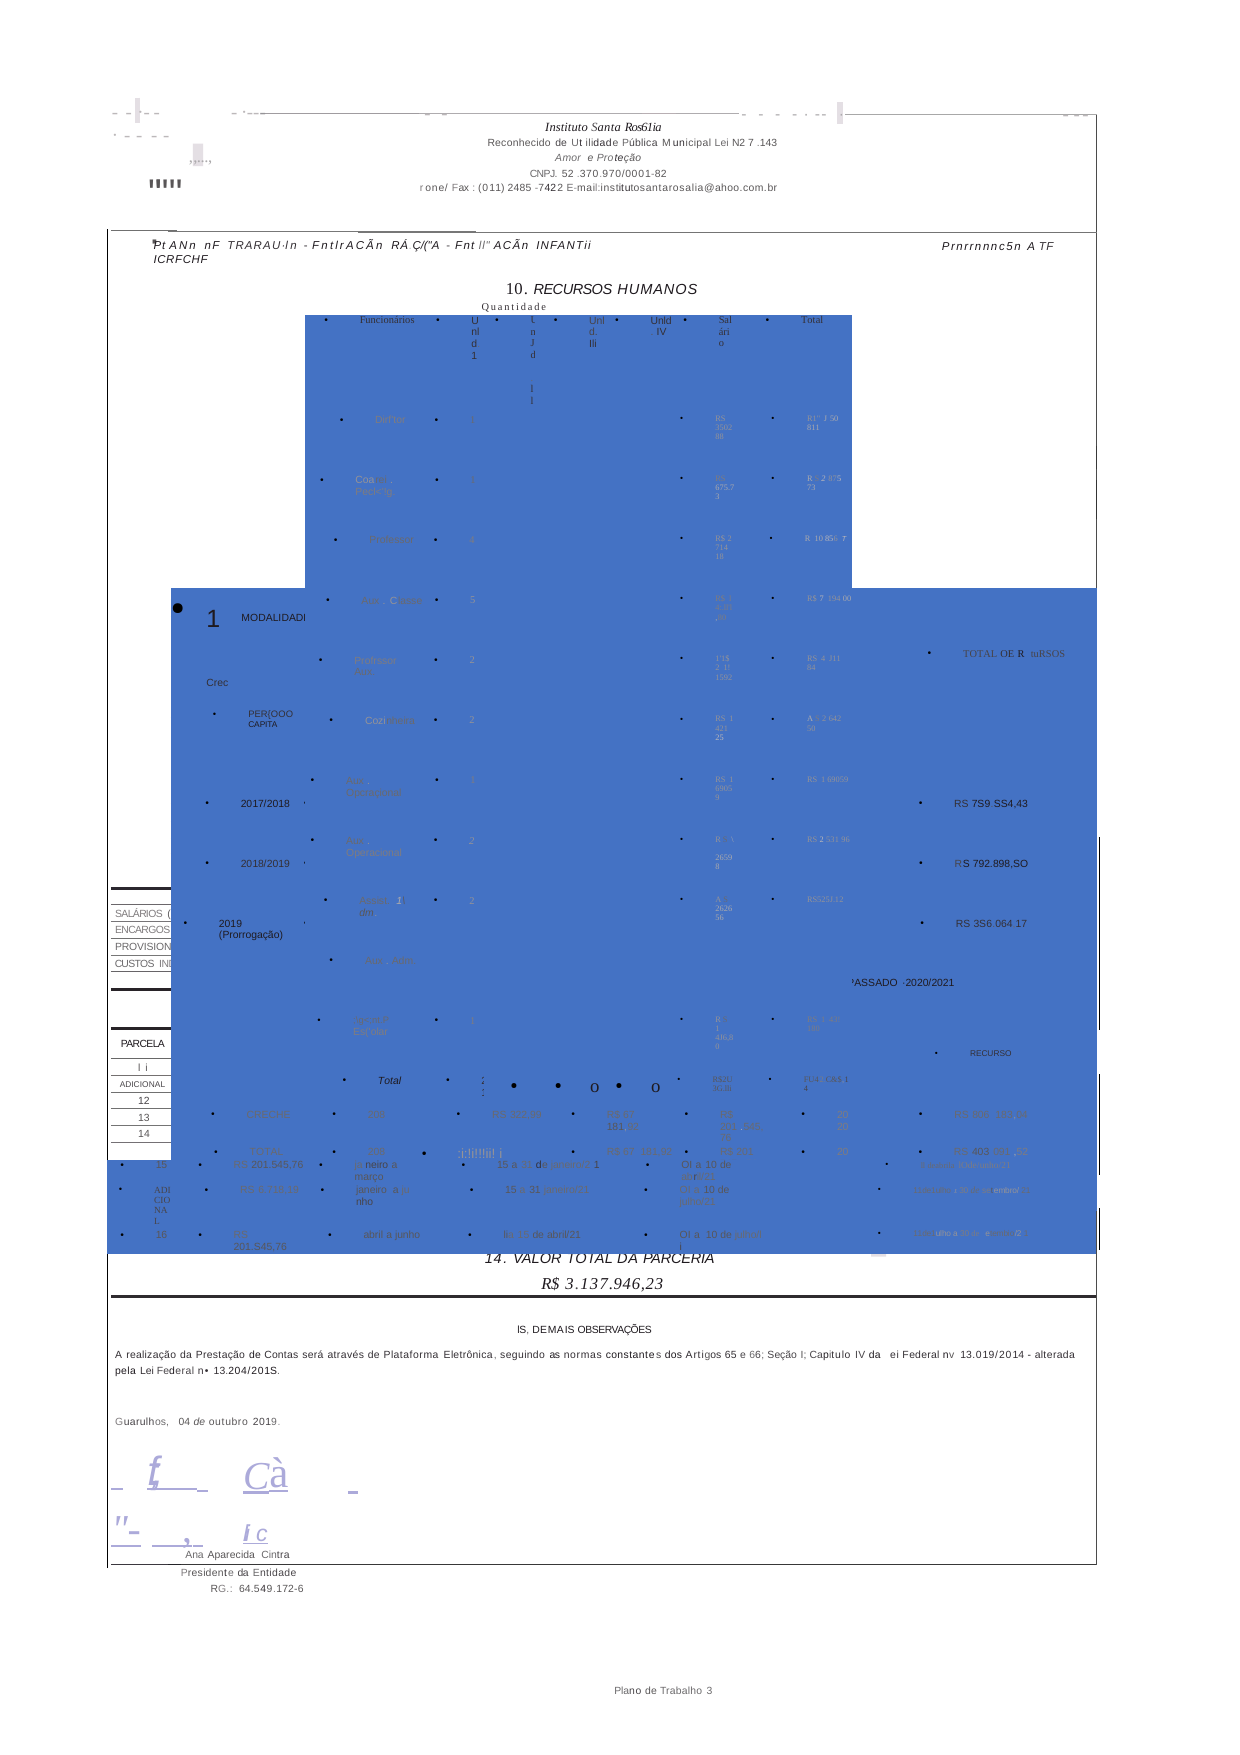

--·--·----
-·---
--
---
----·--·
Instituto Santa Ros61ia
Reconhecido de Ut ilidade Pública Municipal Lei N2 7 .143
Amor e Proteção
CNPJ. 52 .370.970/0001-82
rone/ Fax : (011) 2485 -7422 E-mail:institutosantarosalia@ahoo.com.br
'/
,,...,
"""·
Pt ANn nF TRARAU·ln - FntlrACÃn RÁ.Ç/("A - Fnt ll" ACÃn INFANTii ICRFCHF
Prnrrnnnc5n A TF
10. RECURSOS HUMANOS
Quantidade
| Funcionários | Unld. 1 | UnJd . ll | Unld. Ili | Unld. IV | Salário | Total |
| --- | --- | --- | --- | --- | --- | --- |
| Dirf'tor | 1 | | | | RS 350288 | R1" J 50 811 |
| Coarei . Pecl<'!g. | 1 | | | | RS 675.73 | R S 2 875 73 |
| Professor | 4 | | | | R$ 2 714 18 | R 10 856 T |
| Aux . Classe | 5 | | | | R$ l 4:.ll'l ,80 | R$ 7 194 00 |
| Profrssor Aux. | 2 | | | | 1'1$ 2 1!1592 | RS 4 J11 84 |
| Cozinheira | 2 | | | | RS 1 421 25 | A S 2 642 50 |
| Aux . Opcraçional | 1 | | | | RS 1 69059 | RS 1 69059 |
| Aux . Operacional | 2 | | | | R S \ 26598 | RS 2 531 96 |
| Assist. 1\dm. | 2 | | | | A S 262656 | RS525J.12 |
| Aux . Adm. | | | | | | |
| ;\g<;nt.P Es('olar | 1 | | | | R S 1 4J6,80 | RS 1 43!180 |
| Total | 21 | o | o | o | R$2U3G.lli | FU42.C&$,14 |
ll. RECURSOS FINANCEIROS
11.1.RECEITAS
| 1 MODALIDADE : 1 Crec PER{OOO PEl\CAPITA | | he | 1 | | | | | | | |
| --- | --- | --- | --- | --- | --- | --- | --- | --- | --- | --- |
| | | VAGAS | | VALOR MENSAL | VR.Tl\IMi!S'TRAL | | VR.PEftÍOOO | | f'ERMANEHT E | TOTAL OE R tuRSOS |
| 2017/2018 | RS 299,32 | 208 | | R$ 62.258,S6 | RS 186.77S,68 | | RS 747.102,72 | | R $ l2.4Sl.71 | RS 7S9.SS4,43 |
| 2018/2019 | R$ 312,46 | 208 | | R$ 64.991,68 | RS 194,97S,04 | | R$ 779.900,16 | | RS 12.998,34 | RS 792.898,SO |
| 2019 (Prorrogação) | RS 322,99 | 208 | | RS 67.181,92 | R$ 201.S4S,76 | | RS 349.34S,98 | | R $ 6.718,19 | RS 3S6.064,17 |
| NITOTAL CRIANÇAS VALOR A SER REPASSADO ·2020/2021 | | | | | | | | | | |
| | | | | | | | | | | |
| | ATENDIDAS | | | | | MENSAL | TRIMESTRAL | ANO | | RECURSO |
| CRECHE | 208 | | RS 322,99 | | | R$ 67 181,92 | R$ 201 .545,76 | 2020 | | RS 806 183,04 |
| TOTAL | 208 | | :i:!i!!!ii! i i;H11!:::!;!::'.füi1!ii1! j!1!]:li! !:1;i;j:j | | | R$ 67 181,92 | R$ 201 545 , 76 | 2021 | | RS 403 091 ,52 |
MODALIDADE
VALOR POR VAGA
 	TOT AL DE RECURSOS 	1
ANO
PARCELA ADICIONAL
1
R$ 1.229.429, 13
2020
RS 13 436 ,38
RS 6 718 , 19
2021
TOTAL
RS 20.154,57
11.2. DESPESAS
1
Tipo de Despesa
Valor Mensal Previsto (RS)
SALÁRIOS (rh)
RS 42.498,14
ENCARGOS
RS 5 .099,78
PROVISIONAMENTO
RS 8.263,52
CUSTOS INDIRETOS
RS 11.320,48
Total Geral
R$ 67.181,92
13. CRONOGRAMA DE DESEMBOLSO
ncrc.nc1'f 1c AU
PERÍODO
U#'\ ll'\ ,.ncw1 11<1 - c1" ncul'\ UA
VALOR
DATA PREVISTA DO REPASSE
DATA PREVISTA PARA ANÁLISE
PARCELA
PRESTACÃO DE CONTAS
li
RS 201.S4S,76
janeiro a março
IS a 31 de janei ro/20
01a 10 de abril/20
11 de õibril a 30 de iunho/20
R$ 13.436,38
ja neiro a dezembro
15 a 31 janeiro/20
02 a 11de janeiro/21
ADICIONAL
12 de janeiro a 30 de m;uço/21
12
RS 201.54S,76
abrila jun ho
lia 15 de abril/20
OI a 10 de jul ho/20
lide julho a 30 de setembro/20
13
RS 201.54S, 76
jul ho a setembro
lia 15 de julho/20
01 a 10 de outubro/20
11 de outubro a 30 de dezembro/20
14
RS 201.545,76
outubro a dezembro
11 a 15 de outubro/20
02 a 11 de janeiro/21
12 dl!J<1neiroa 30 de março/2 1
PERÍODO·2021
| 15 | RS 201.545,76 | ja neiro a março | 15 a 31 de janeiro/2 1 | OI a 10 de abril/21 | ll deabrila lOde/unho/21 |
| --- | --- | --- | --- | --- | --- |
| ADICIONAL | RS 6.718,19 | janeiro a ju nho | 15 a 31 janeiro/21 | OI a 10 de julho/21 | 11de1ulho .t 30 de setembro/ 21 |
| 16 | RS 201.S45,76 | abril a junho | lia 15 de abril/21 | OI a 10 de julho/l i | 11de1ulho a 30 de etembio/2 1 |
'O Parecer Técnico Conclusivo deverá ser encaminhado conforme Instruções e Resoluções do Tribunalde Contas do Estado de SJo Paulo
"
14. VALOR TOTAL DA PARCERIA
R$ 3.137.946,23
lS,DEMAIS OBSERVAÇÕES
A realização da Prestação de Contas será através de Plataforma Eletrônica,seguindo as normas constantes dos Artigos 65 e 66;Seção I;Capitulo IV da ei Federal nv 13.019/2014 - alterada pela Lei Federal n• 13.204/201S.
Guarulhos, 04 de outubro 2019.
 	f;, 	Cà	 "- , 	l..i c
Ana Aparecida Cintra
Presidente da Entidade RG.: 64.549.172-6
Plano de Trabalho 3